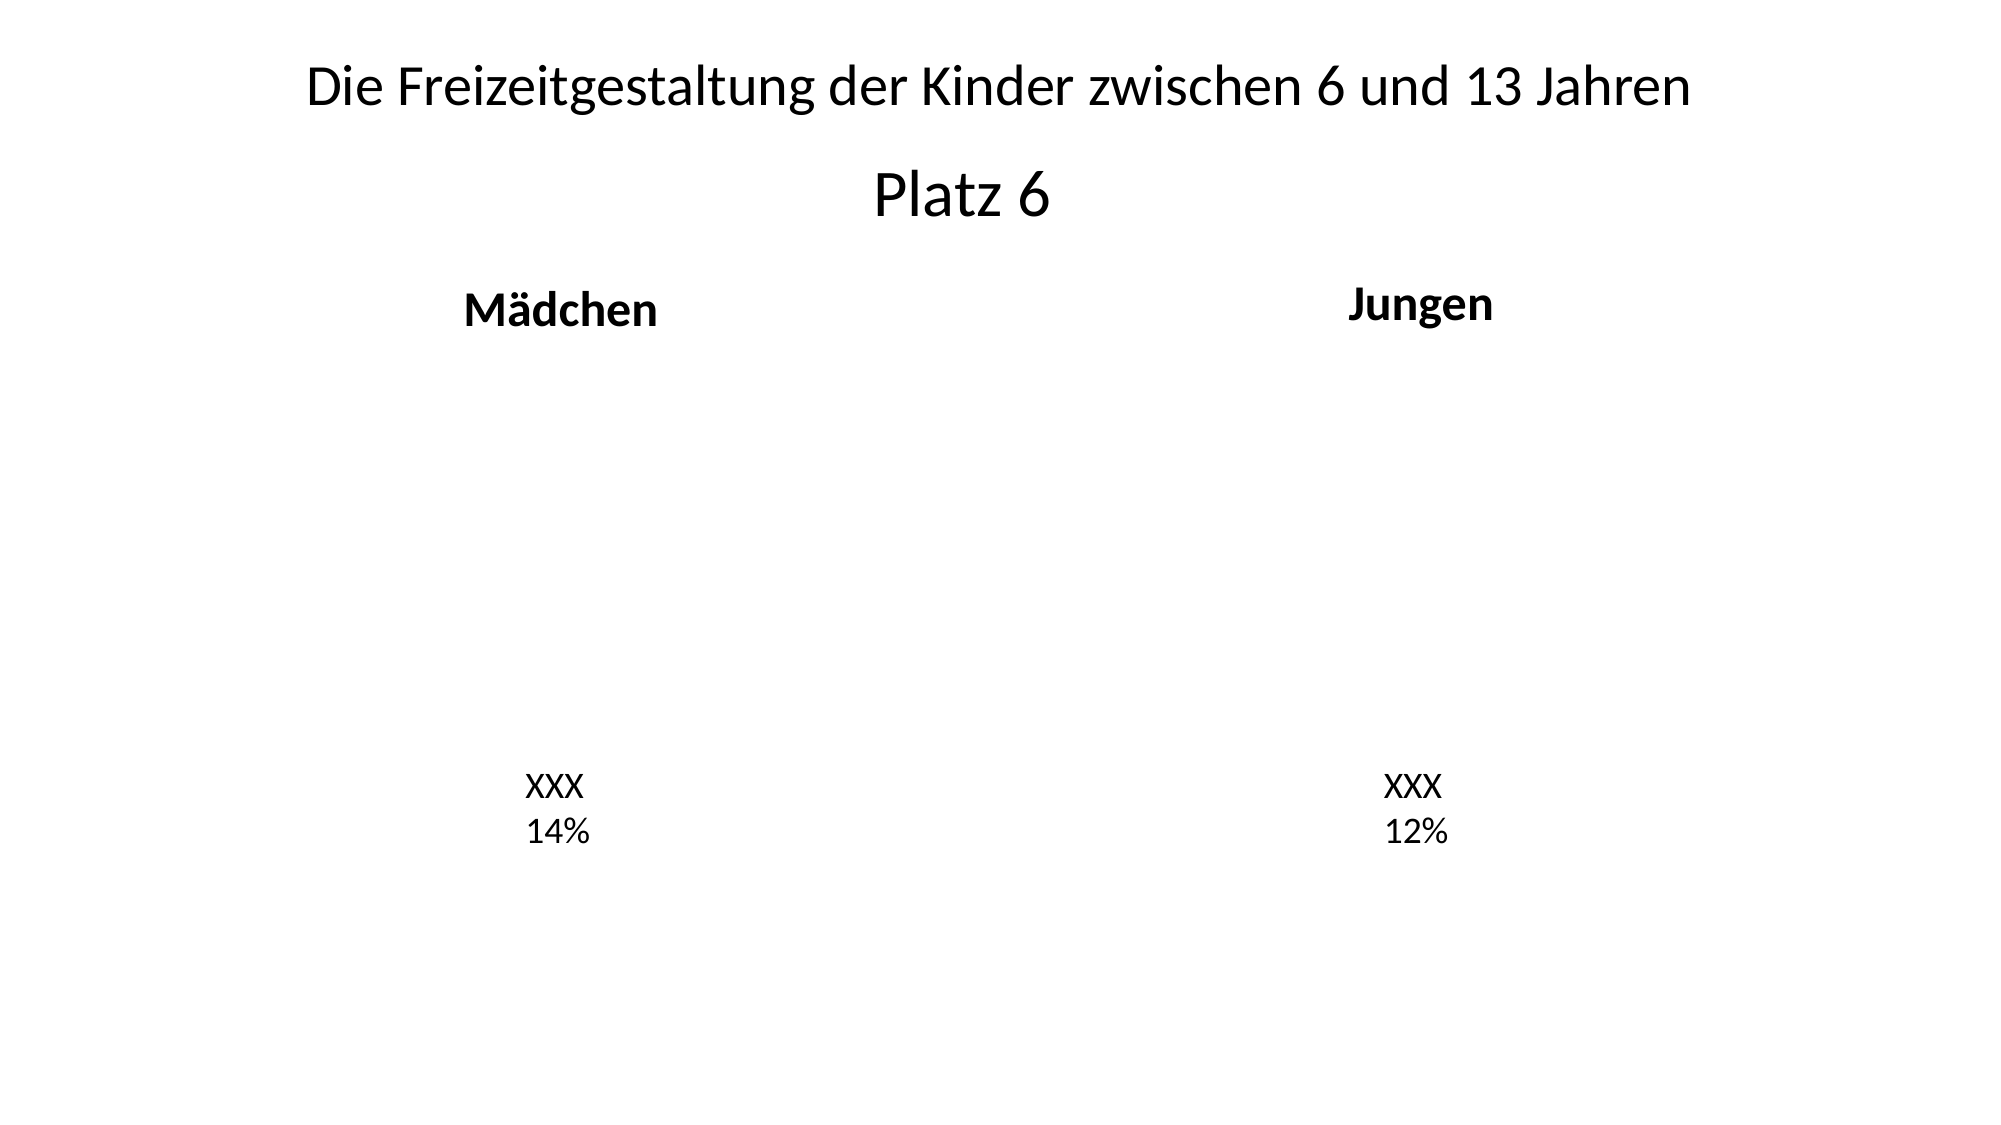

Die Freizeitgestaltung der Kinder zwischen 6 und 13 Jahren
Platz 6
Jungen
Mädchen
XXX
14%
XXX
12%